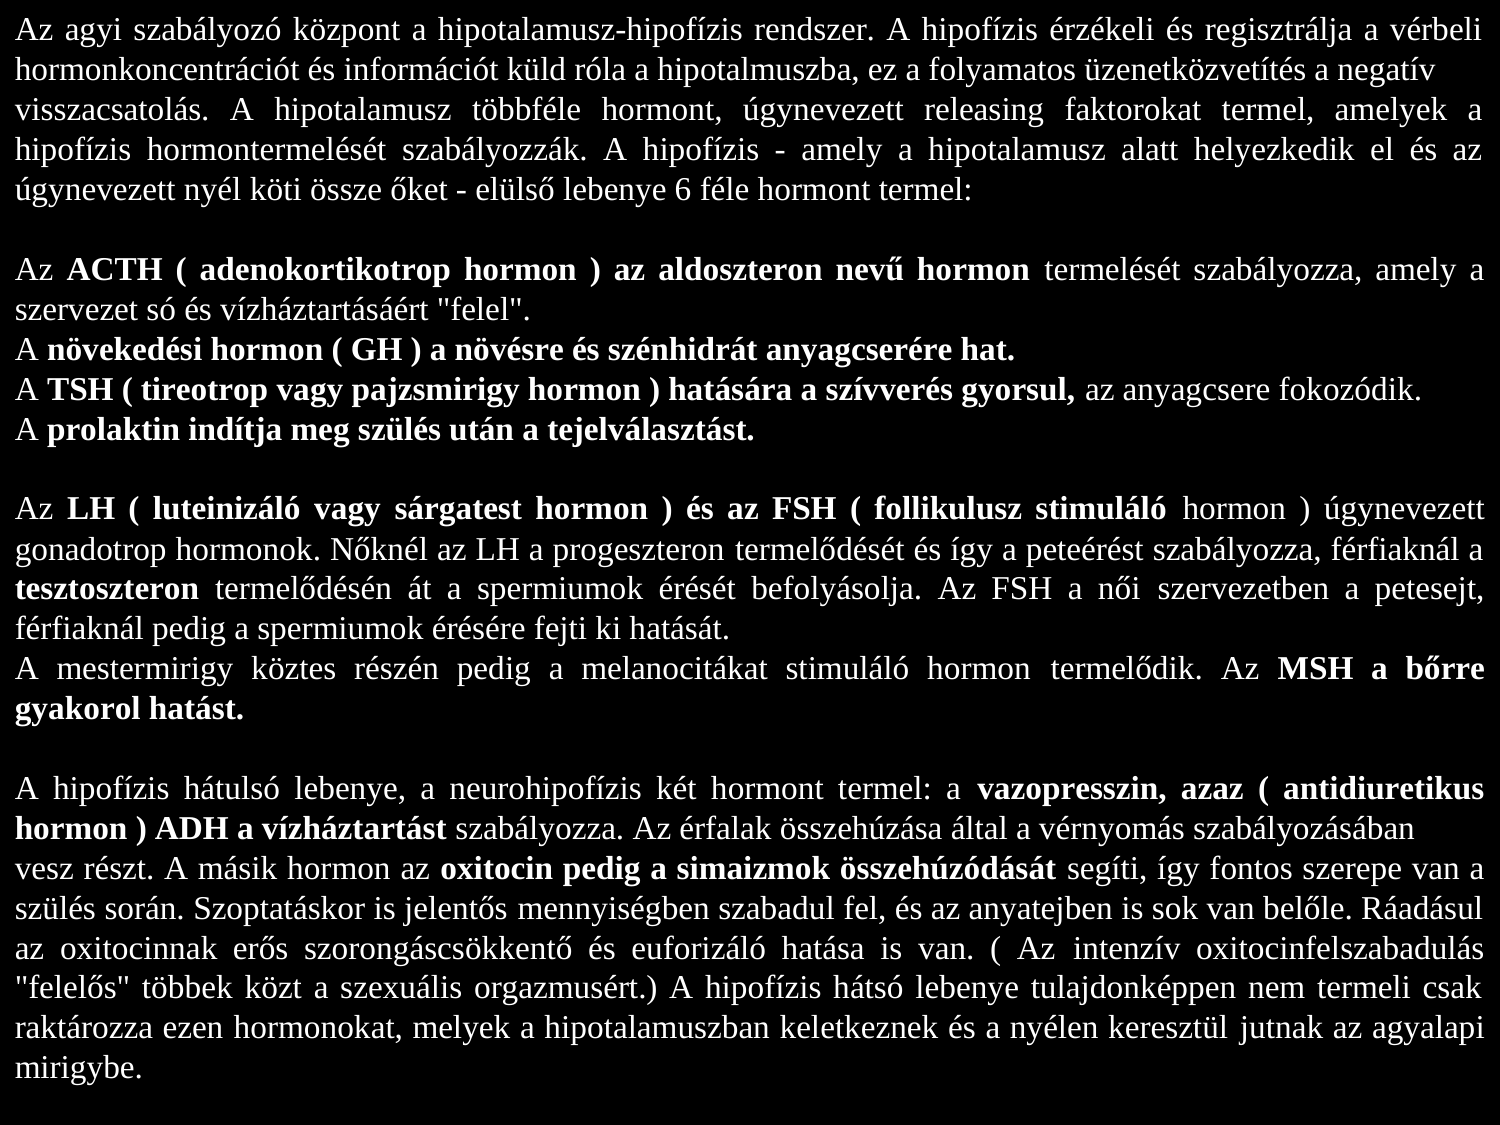

Az agyi szabályozó központ a hipotalamusz-hipofízis rendszer. A hipofízis érzékeli és regisztrálja a vérbeli hormonkoncentrációt és információt küld róla a hipotalmuszba, ez a folyamatos üzenetközvetítés a negatív
visszacsatolás. A hipotalamusz többféle hormont, úgynevezett releasing faktorokat termel, amelyek a hipofízis hormontermelését szabályozzák. A hipofízis - amely a hipotalamusz alatt helyezkedik el és az úgynevezett nyél köti össze őket - elülső lebenye 6 féle hormont termel:
Az ACTH ( adenokortikotrop hormon ) az aldoszteron nevű hormon termelését szabályozza, amely a szervezet só és vízháztartásáért "felel".
A növekedési hormon ( GH ) a növésre és szénhidrát anyagcserére hat.
A TSH ( tireotrop vagy pajzsmirigy hormon ) hatására a szívverés gyorsul, az anyagcsere fokozódik.
A prolaktin indítja meg szülés után a tejelválasztást.
Az LH ( luteinizáló vagy sárgatest hormon ) és az FSH ( follikulusz stimuláló hormon ) úgynevezett gonadotrop hormonok. Nőknél az LH a progeszteron termelődését és így a peteérést szabályozza, férfiaknál a tesztoszteron termelődésén át a spermiumok érését befolyásolja. Az FSH a női szervezetben a petesejt, férfiaknál pedig a spermiumok érésére fejti ki hatását.
A mestermirigy köztes részén pedig a melanocitákat stimuláló hormon termelődik. Az MSH a bőrre gyakorol hatást.
A hipofízis hátulsó lebenye, a neurohipofízis két hormont termel: a vazopresszin, azaz ( antidiuretikus hormon ) ADH a vízháztartást szabályozza. Az érfalak összehúzása által a vérnyomás szabályozásában
vesz részt. A másik hormon az oxitocin pedig a simaizmok összehúzódását segíti, így fontos szerepe van a szülés során. Szoptatáskor is jelentős mennyiségben szabadul fel, és az anyatejben is sok van belőle. Ráadásul az oxitocinnak erős szorongáscsökkentő és euforizáló hatása is van. ( Az intenzív oxitocinfelszabadulás "felelős" többek közt a szexuális orgazmusért.) A hipofízis hátsó lebenye tulajdonképpen nem termeli csak raktározza ezen hormonokat, melyek a hipotalamuszban keletkeznek és a nyélen keresztül jutnak az agyalapi mirigybe.